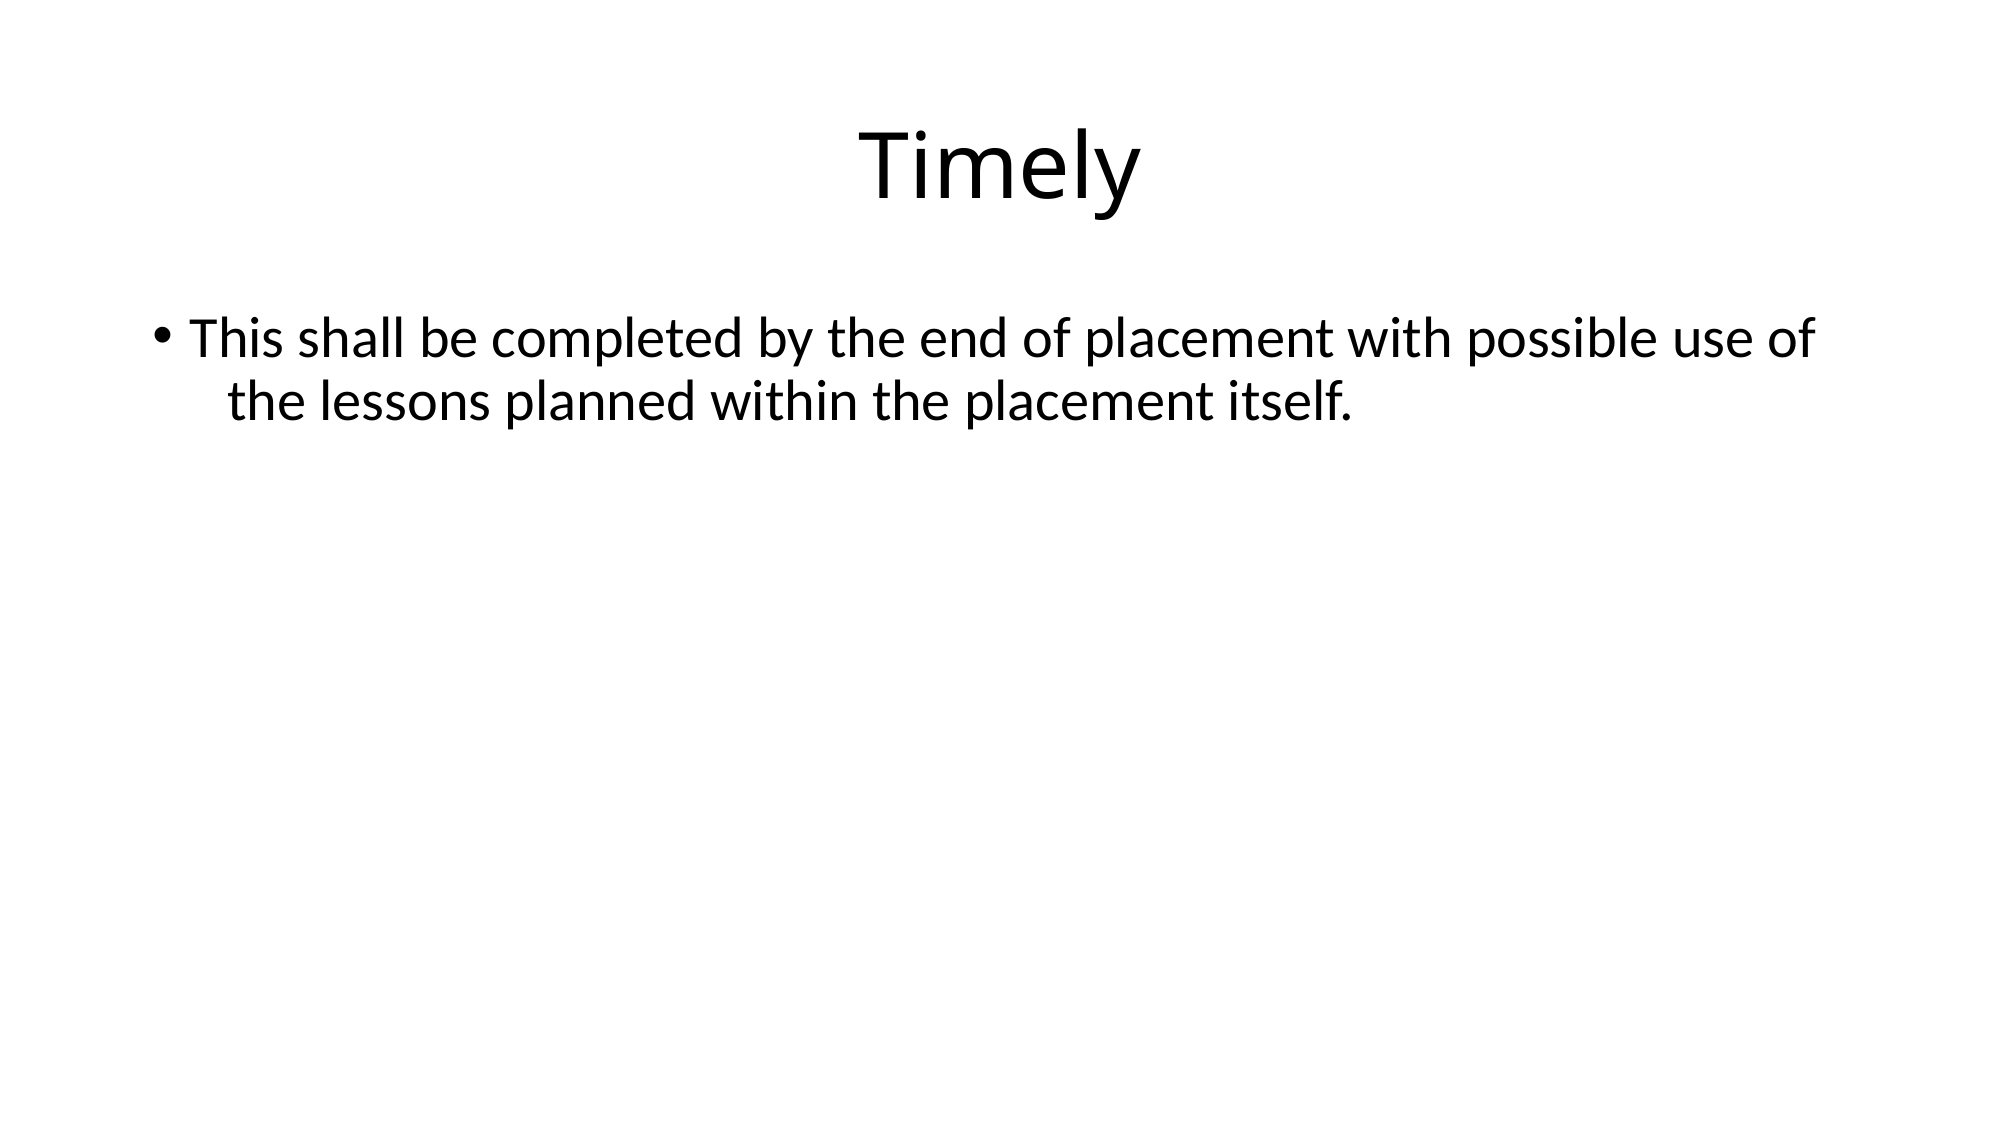

# Timely
This shall be completed by the end of placement with possible use of the lessons planned within the placement itself.